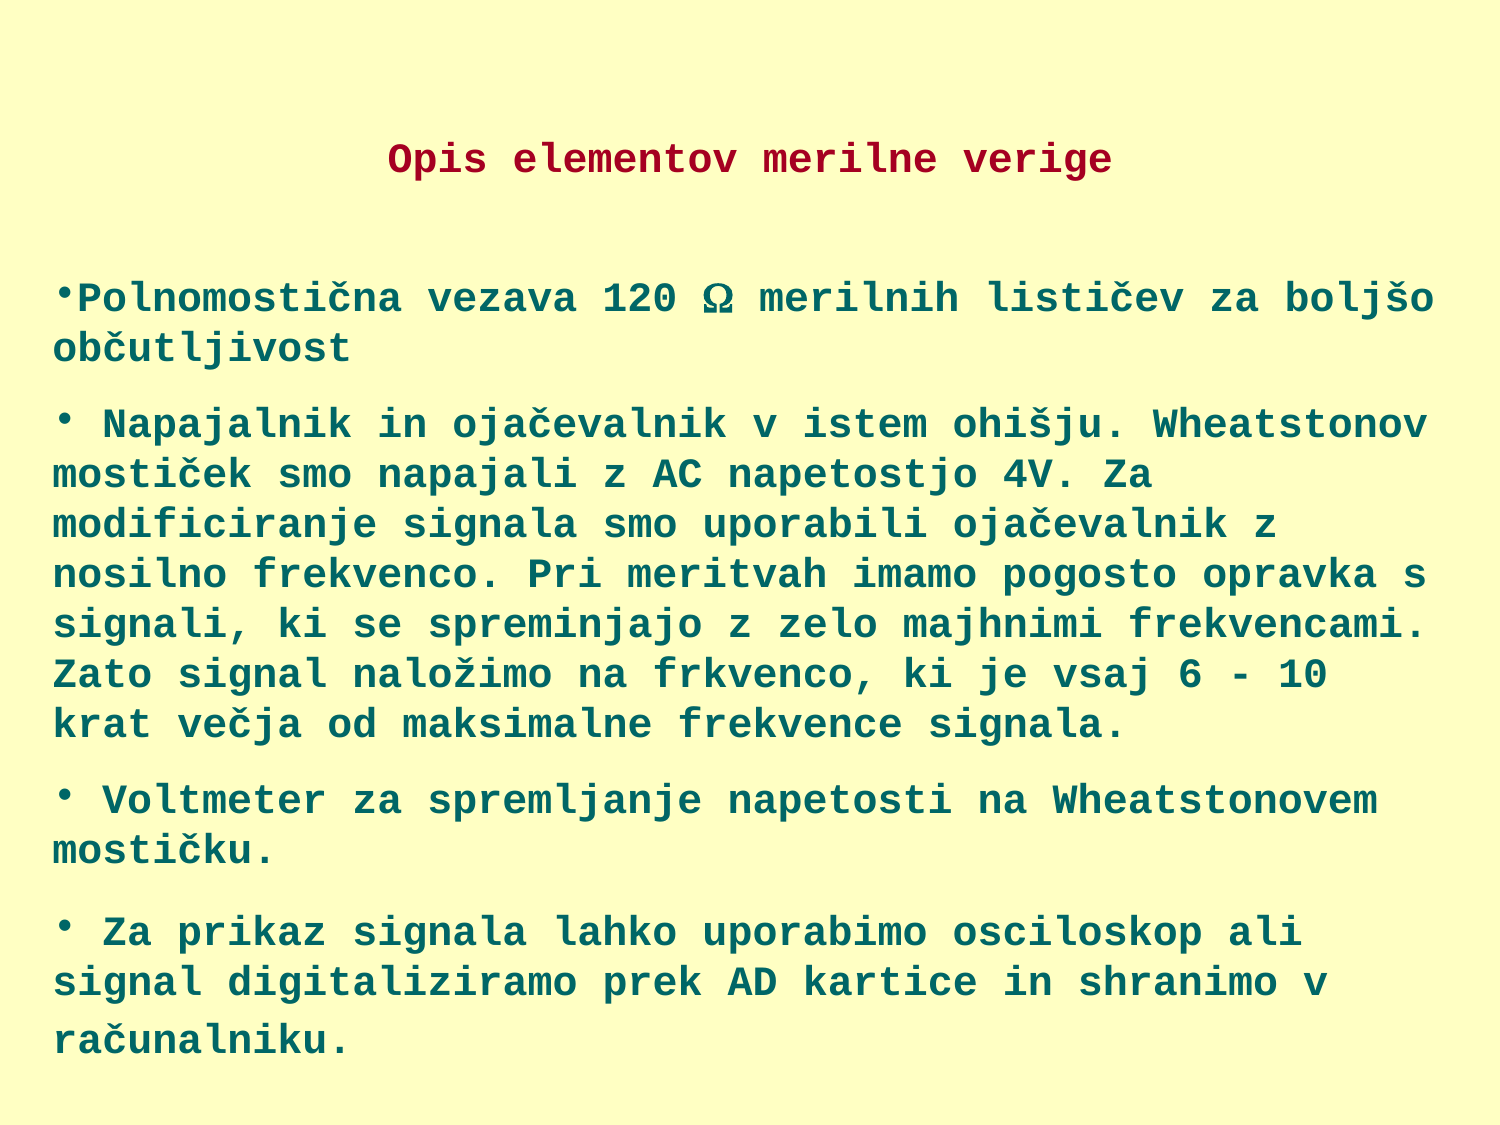

# Opis elementov merilne verige
Polnomostična vezava 120  merilnih lističev za boljšo občutljivost
 Napajalnik in ojačevalnik v istem ohišju. Wheatstonov mostiček smo napajali z AC napetostjo 4V. Za modificiranje signala smo uporabili ojačevalnik z nosilno frekvenco. Pri meritvah imamo pogosto opravka s signali, ki se spreminjajo z zelo majhnimi frekvencami. Zato signal naložimo na frkvenco, ki je vsaj 6 - 10 krat večja od maksimalne frekvence signala.
 Voltmeter za spremljanje napetosti na Wheatstonovem mostičku.
 Za prikaz signala lahko uporabimo osciloskop ali signal digitaliziramo prek AD kartice in shranimo v računalniku.